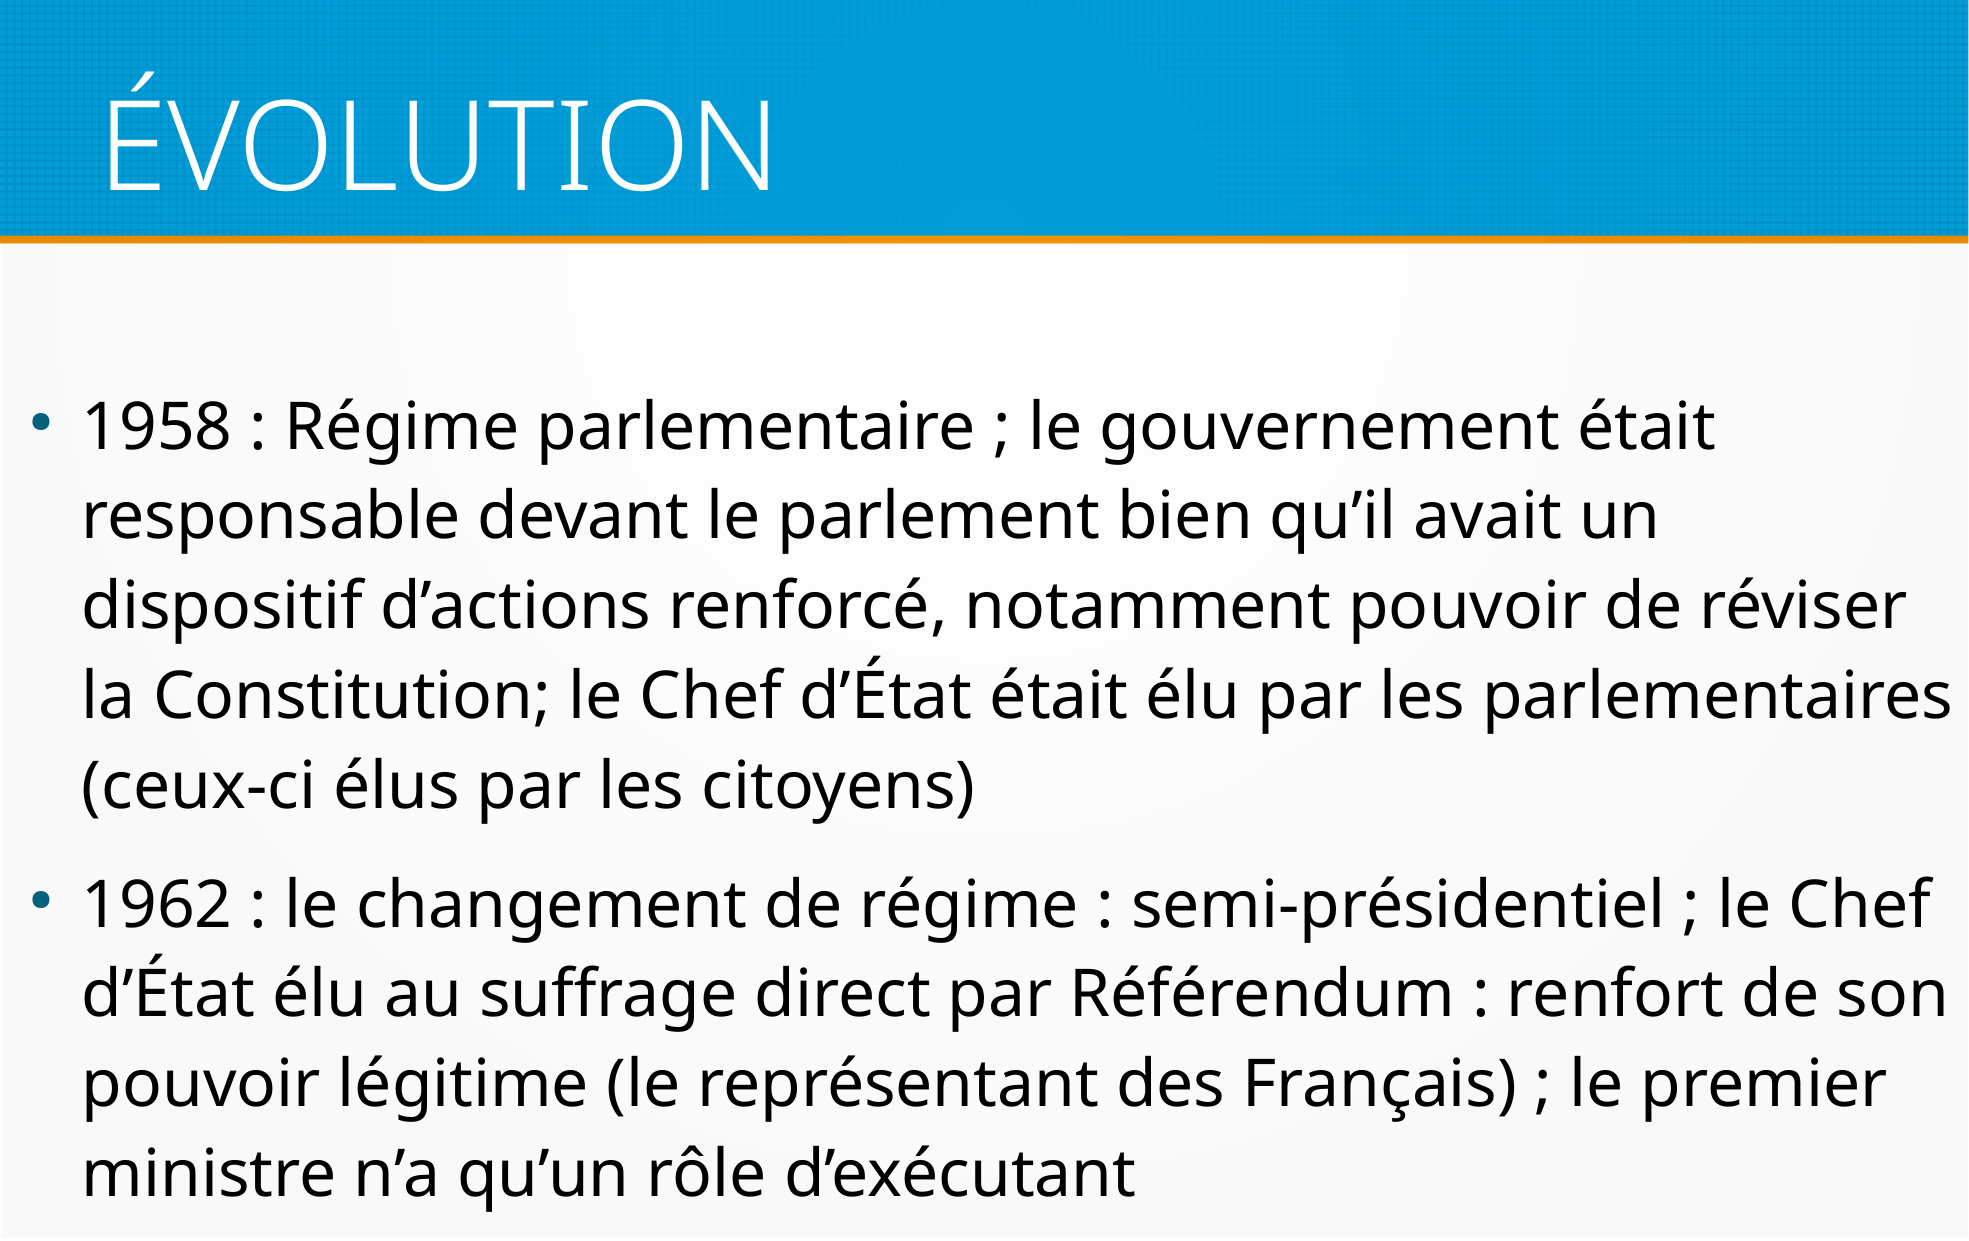

# ÉVOLUTION
1958 : Régime parlementaire ; le gouvernement était responsable devant le parlement bien qu’il avait un dispositif d’actions renforcé, notamment pouvoir de réviser la Constitution; le Chef d’État était élu par les parlementaires (ceux-ci élus par les citoyens)
1962 : le changement de régime : semi-présidentiel ; le Chef d’État élu au suffrage direct par Référendum : renfort de son pouvoir légitime (le représentant des Français) ; le premier ministre n’a qu’un rôle d’exécutant